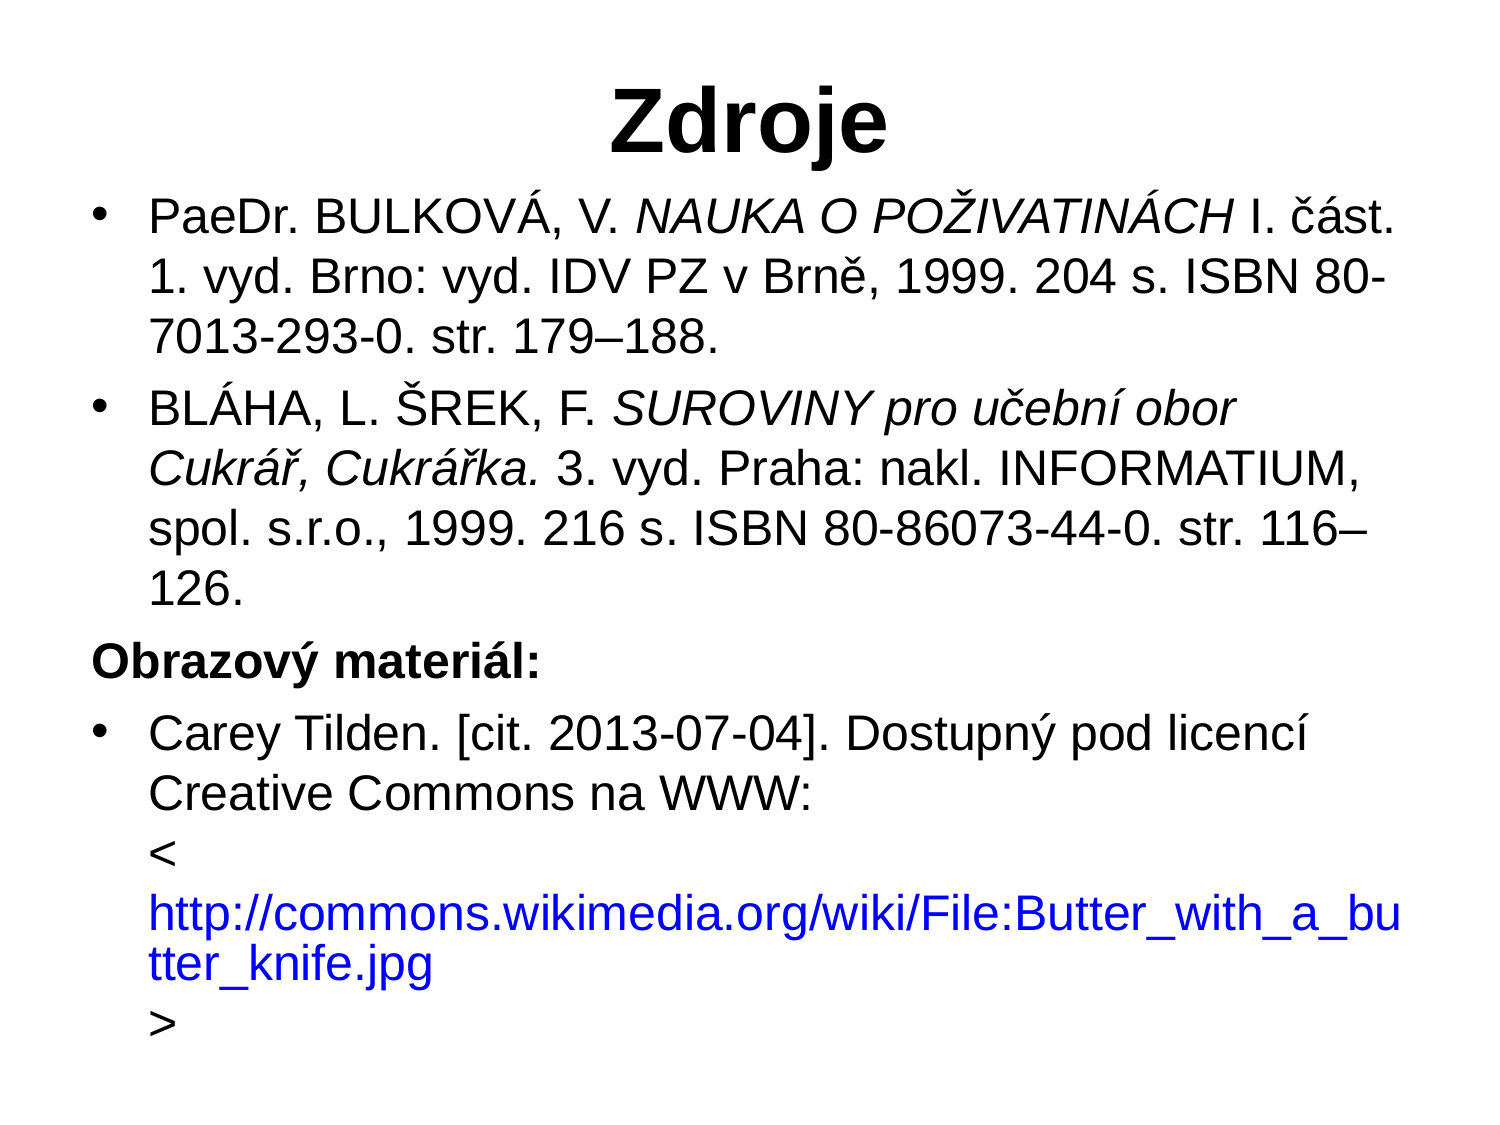

Zdroje
# PaeDr. BULKOVÁ, V. NAUKA O POŽIVATINÁCH I. část. 1. vyd. Brno: vyd. IDV PZ v Brně, 1999. 204 s. ISBN 80-7013-293-0. str. 179–188.
BLÁHA, L. ŠREK, F. SUROVINY pro učební obor Cukrář, Cukrářka. 3. vyd. Praha: nakl. INFORMATIUM, spol. s.r.o., 1999. 216 s. ISBN 80-86073-44-0. str. 116–126.
Obrazový materiál:
Carey Tilden. [cit. 2013-07-04]. Dostupný pod licencí Creative Commons na WWW:
<http://commons.wikimedia.org/wiki/File:Butter_with_a_butter_knife.jpg>